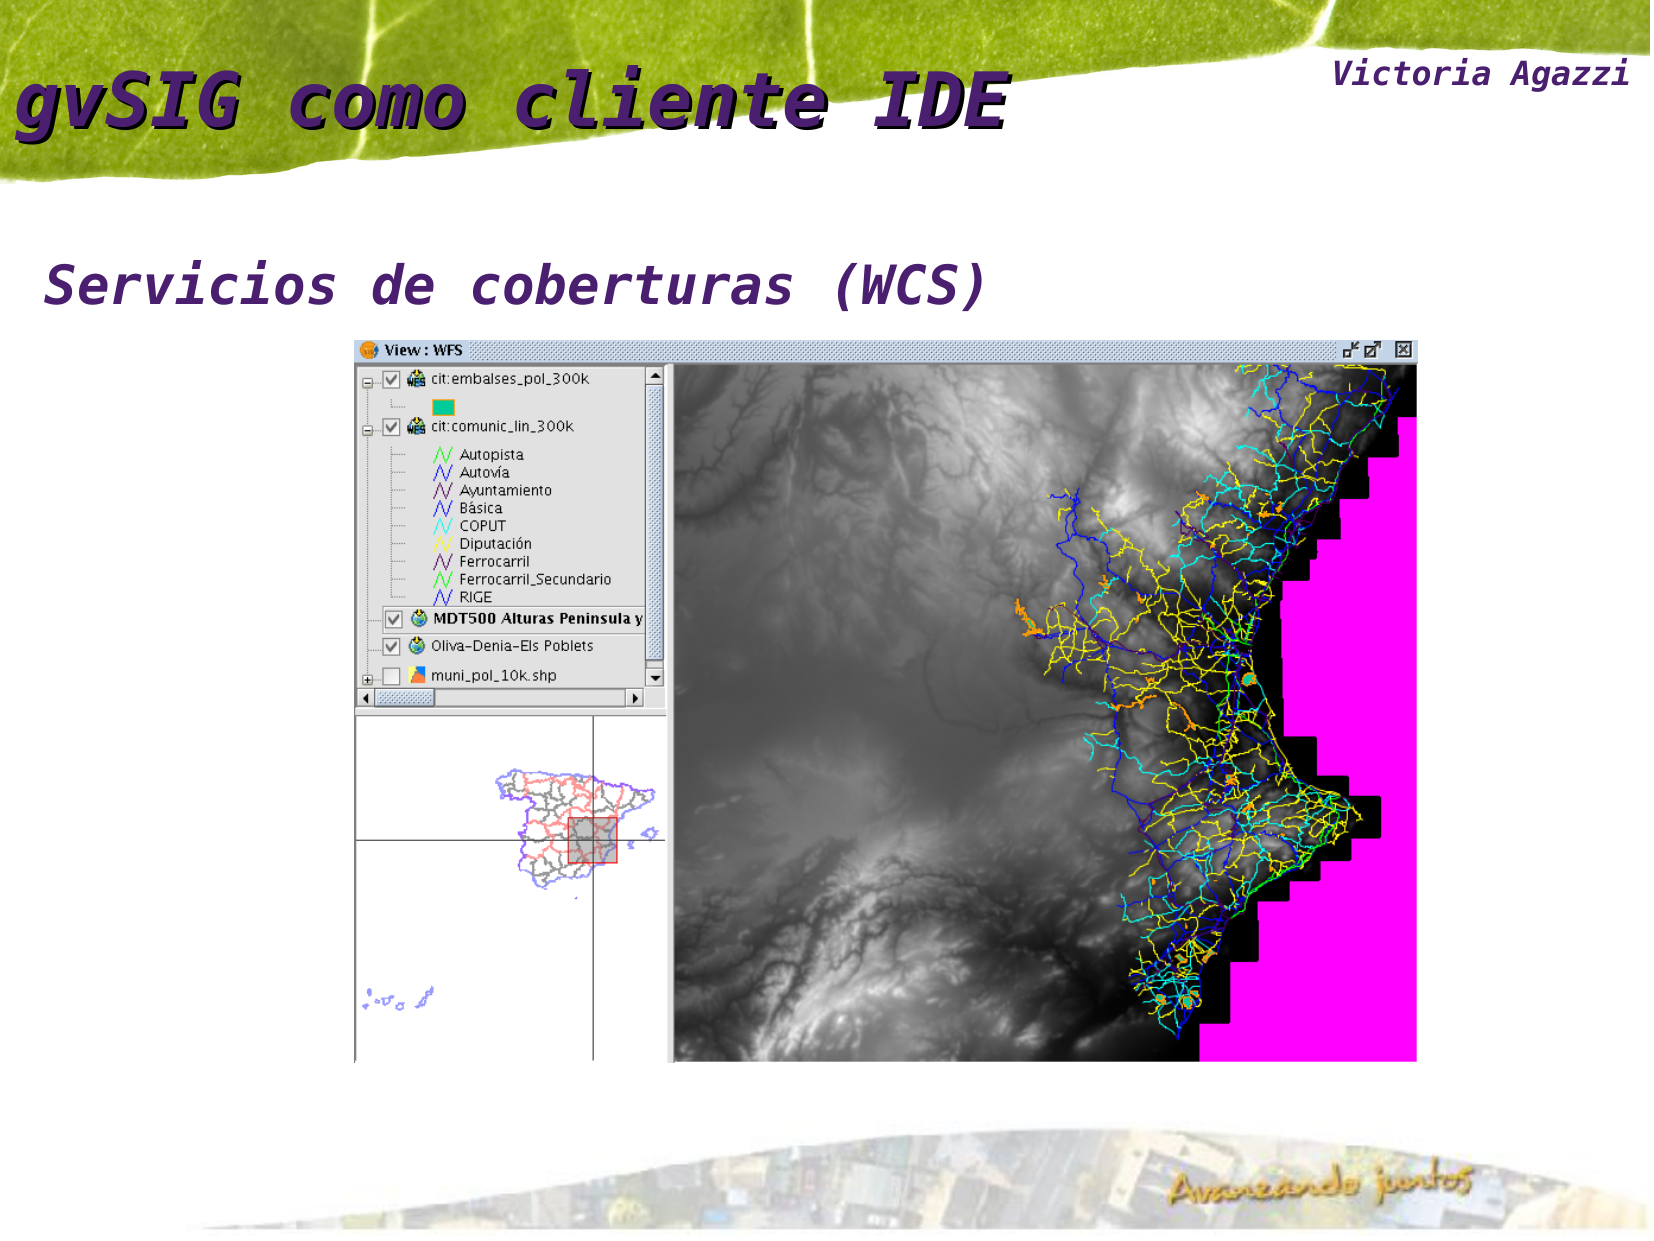

gvSIG como cliente IDE
Victoria Agazzi
Servicios de coberturas (WCS)